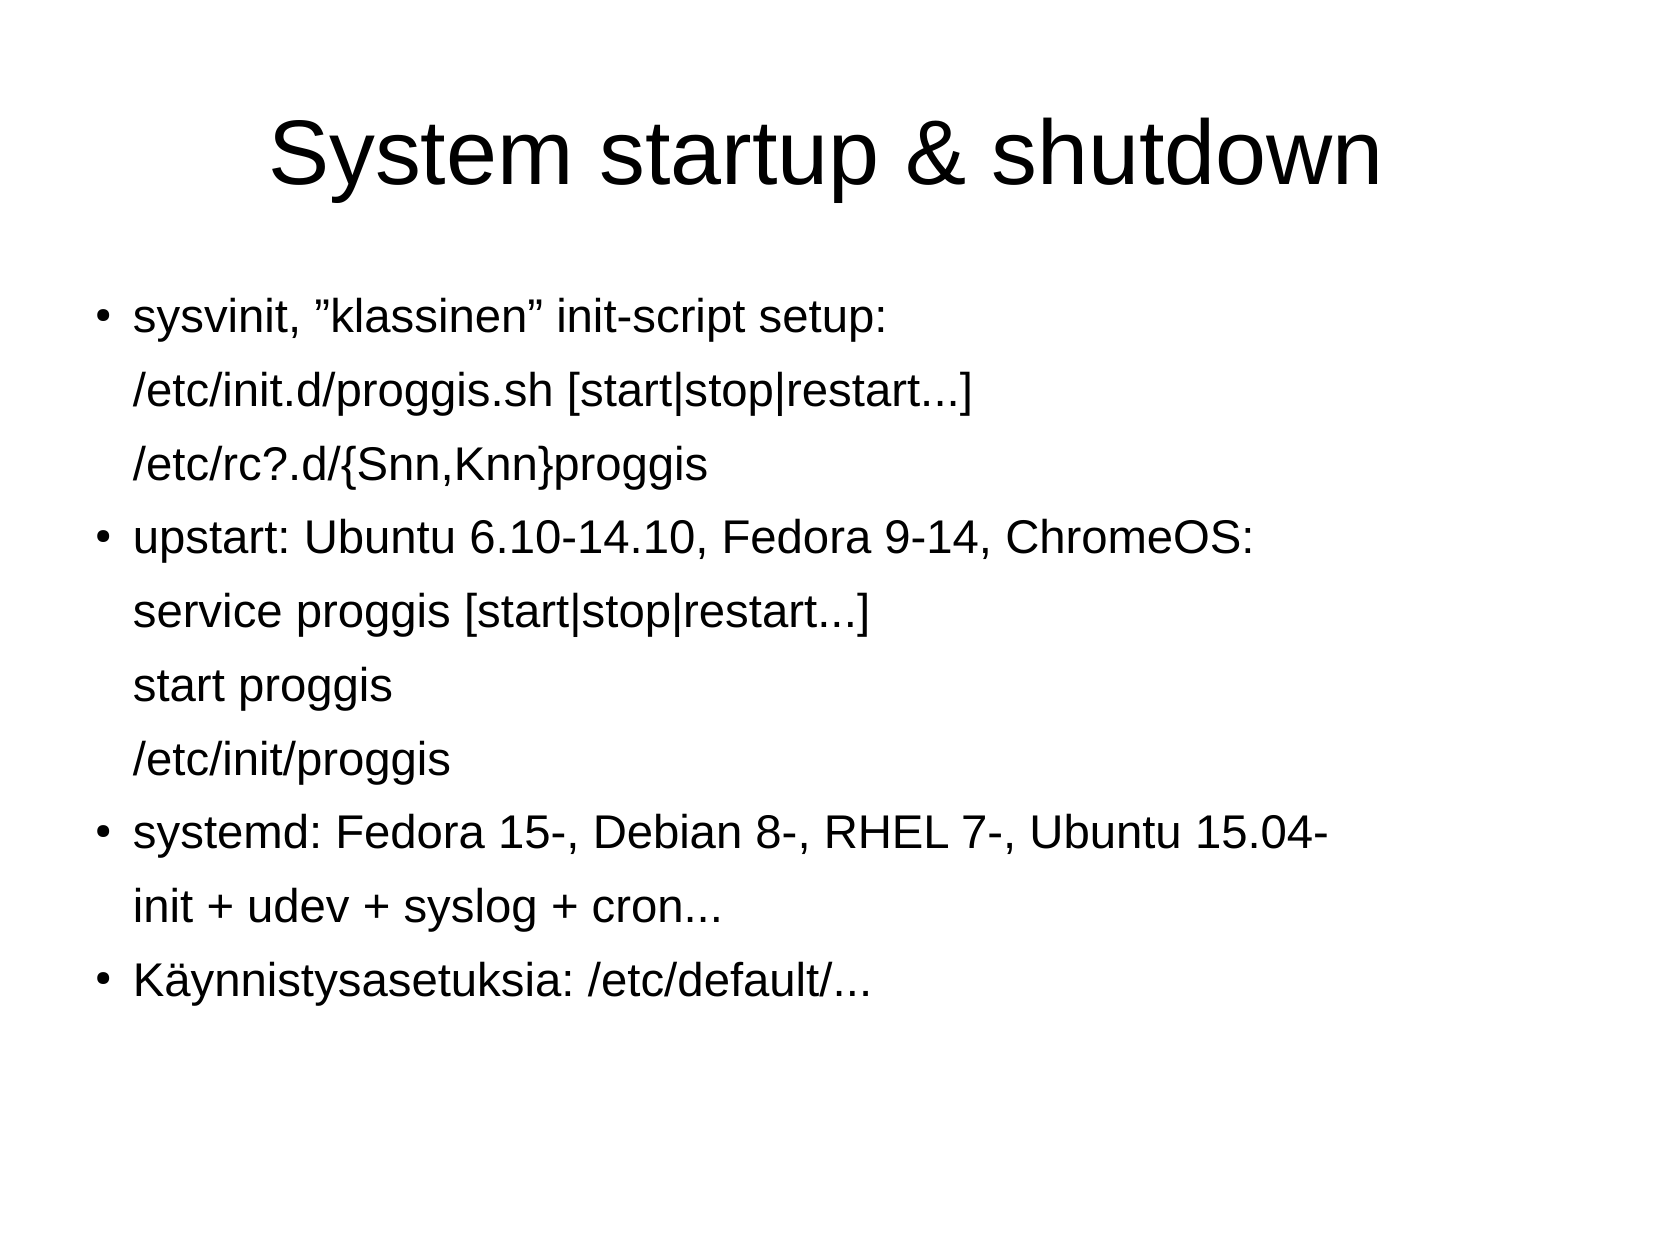

# System startup & shutdown
sysvinit, ”klassinen” init-script setup:
/etc/init.d/proggis.sh [start|stop|restart...]
/etc/rc?.d/{Snn,Knn}proggis
upstart: Ubuntu 6.10-14.10, Fedora 9-14, ChromeOS:
service proggis [start|stop|restart...]
start proggis
/etc/init/proggis
systemd: Fedora 15-, Debian 8-, RHEL 7-, Ubuntu 15.04-
init + udev + syslog + cron...
Käynnistysasetuksia: /etc/default/...